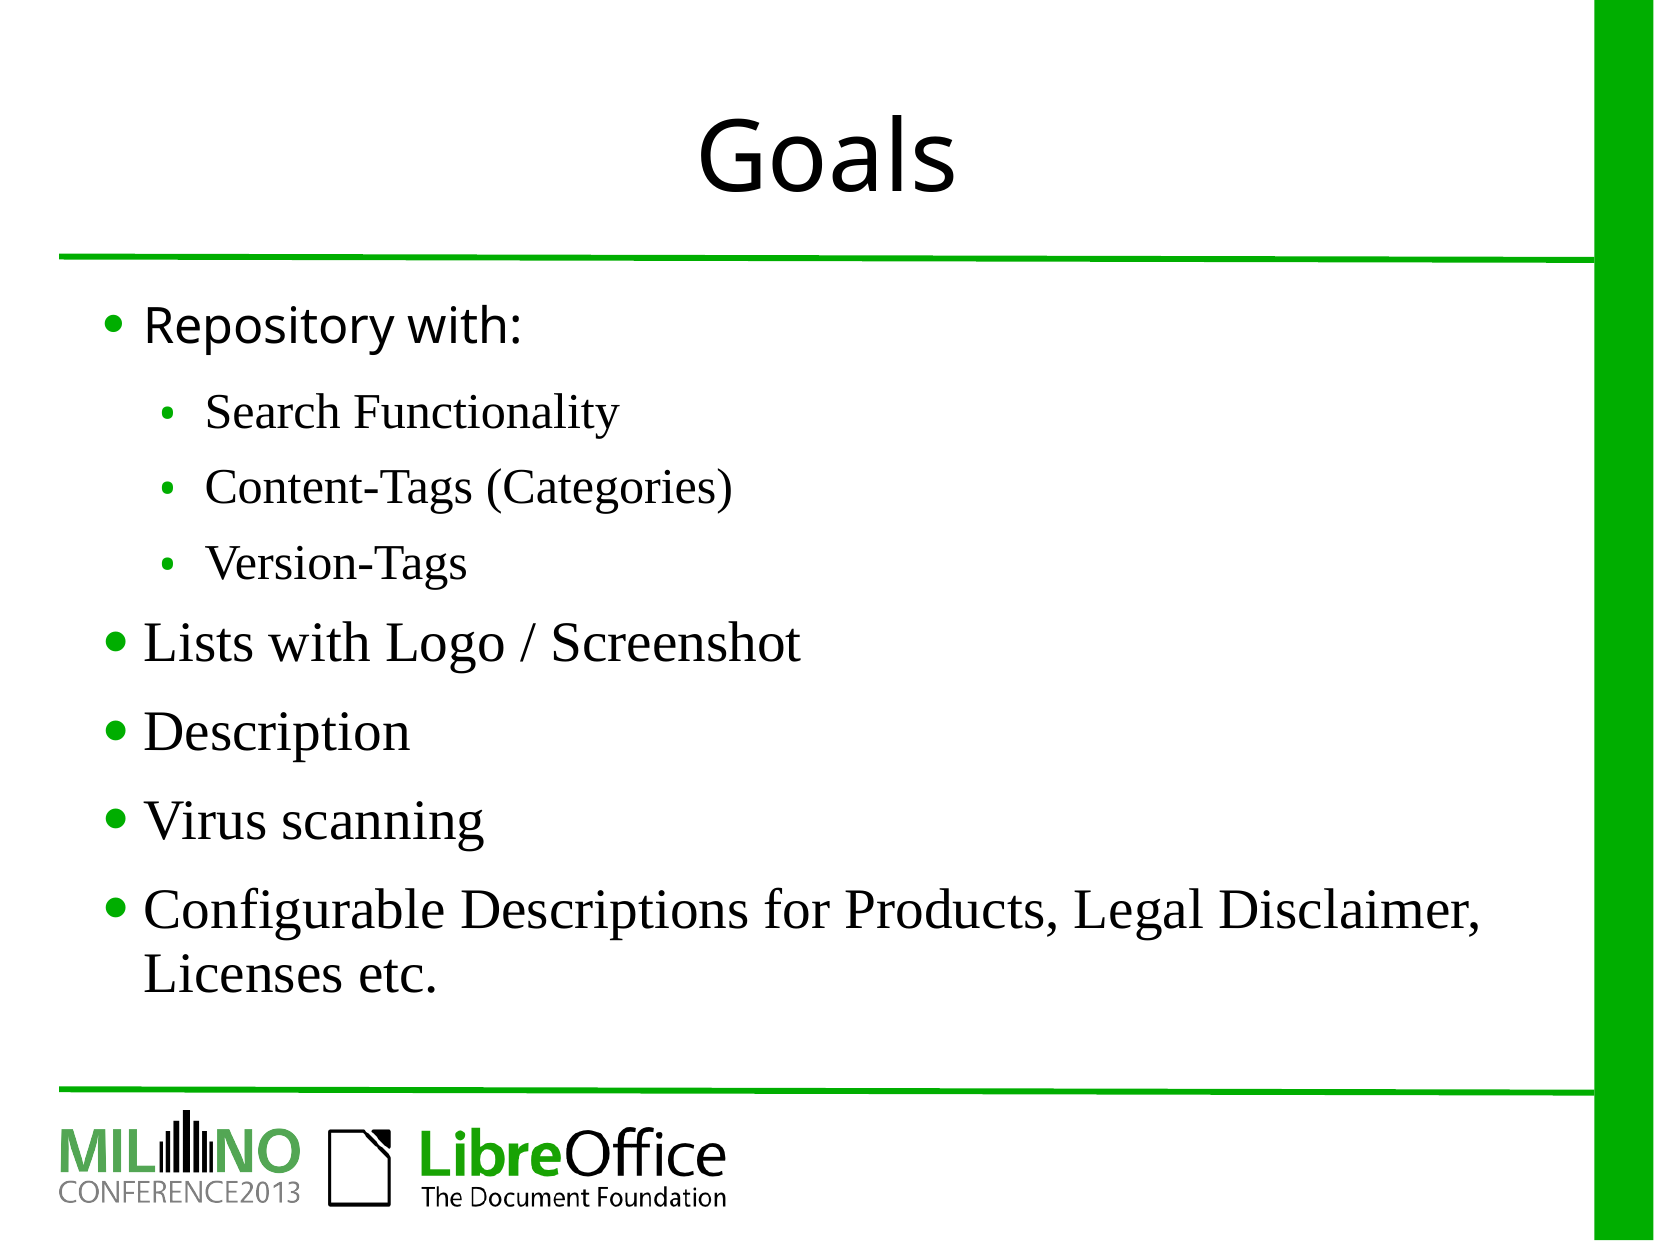

# Goals
Repository with:
Search Functionality
Content-Tags (Categories)
Version-Tags
Lists with Logo / Screenshot
Description
Virus scanning
Configurable Descriptions for Products, Legal Disclaimer, Licenses etc.